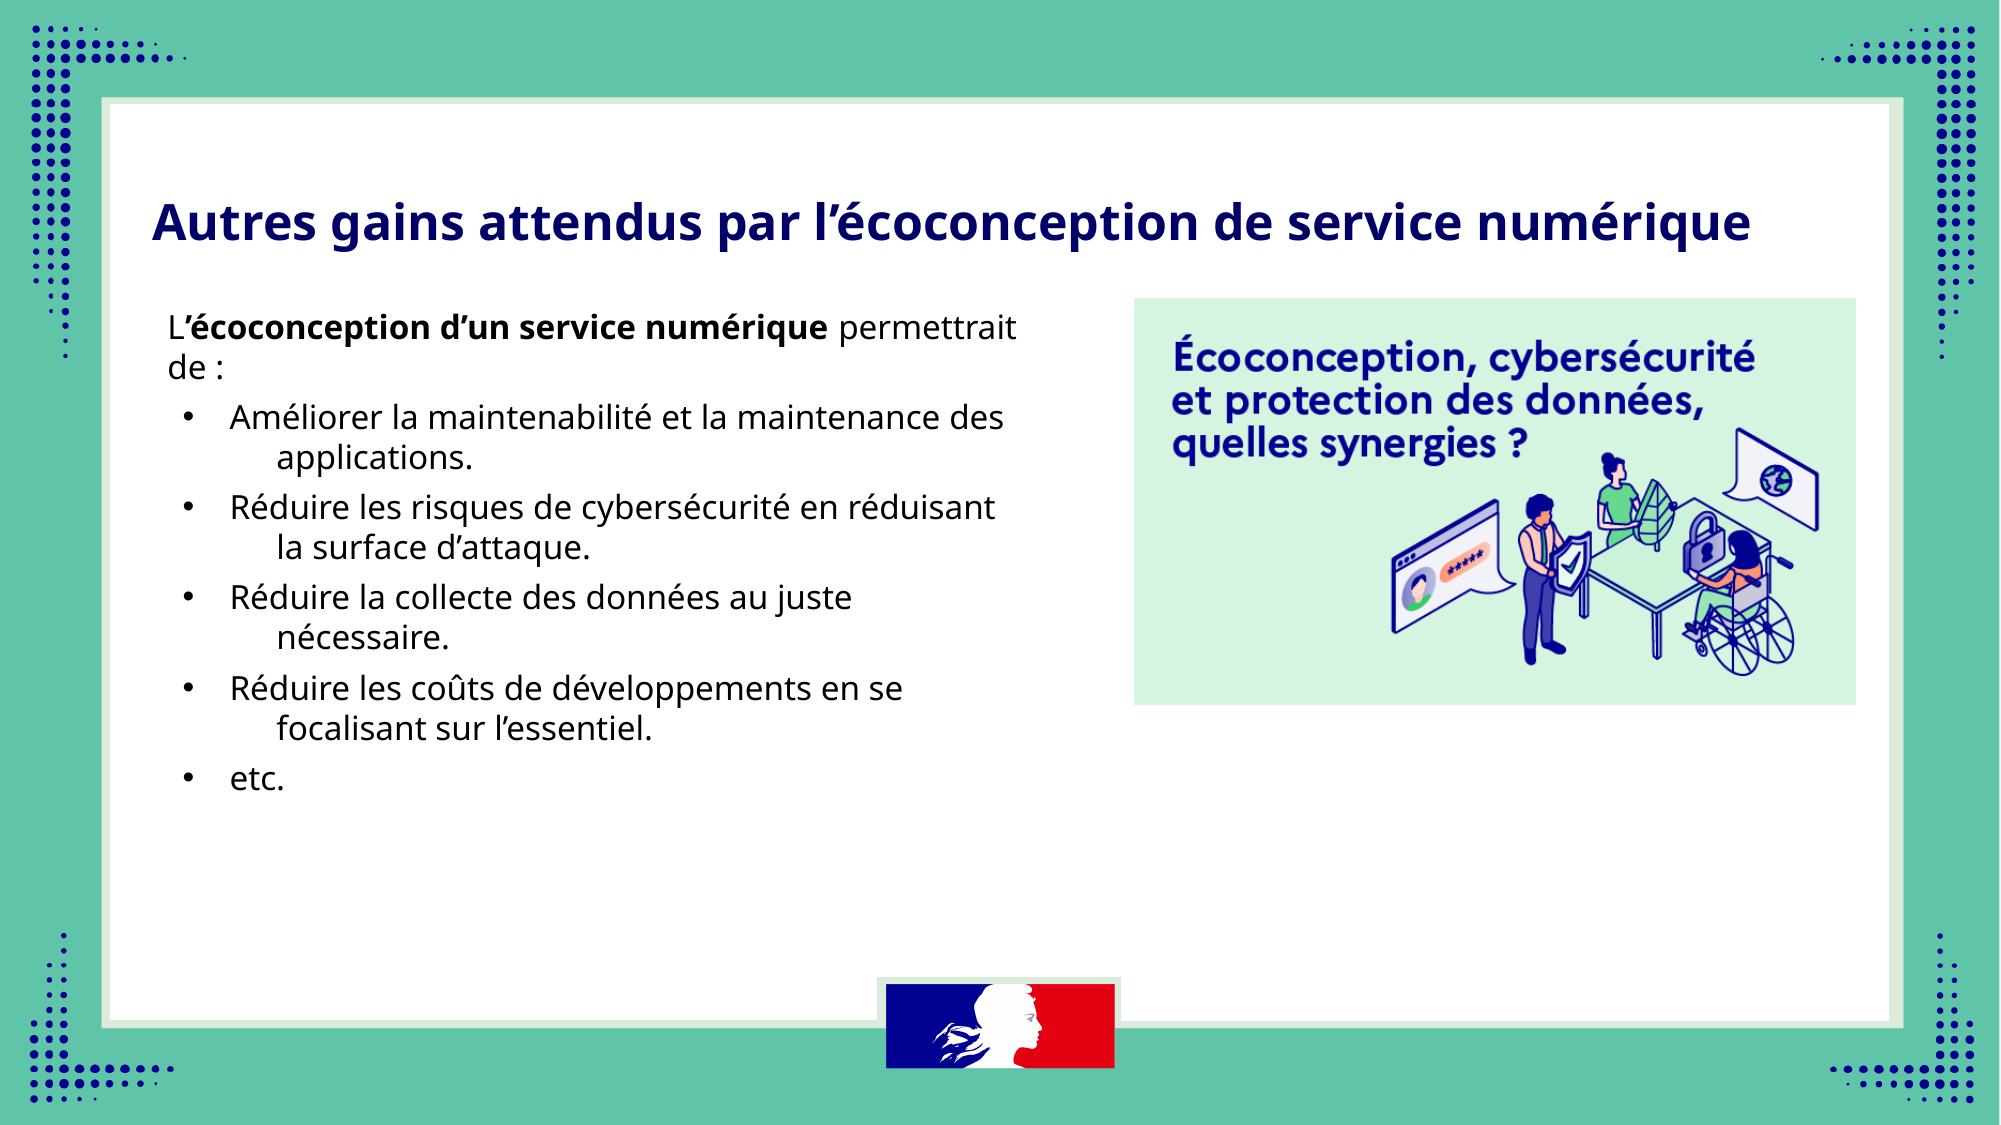

# Autres gains attendus par l’écoconception de service numérique
L’écoconception d’un service numérique permettrait de :
Améliorer la maintenabilité et la maintenance des applications.
Réduire les risques de cybersécurité en réduisant la surface d’attaque.
Réduire la collecte des données au juste nécessaire.
Réduire les coûts de développements en se focalisant sur l’essentiel.
etc.